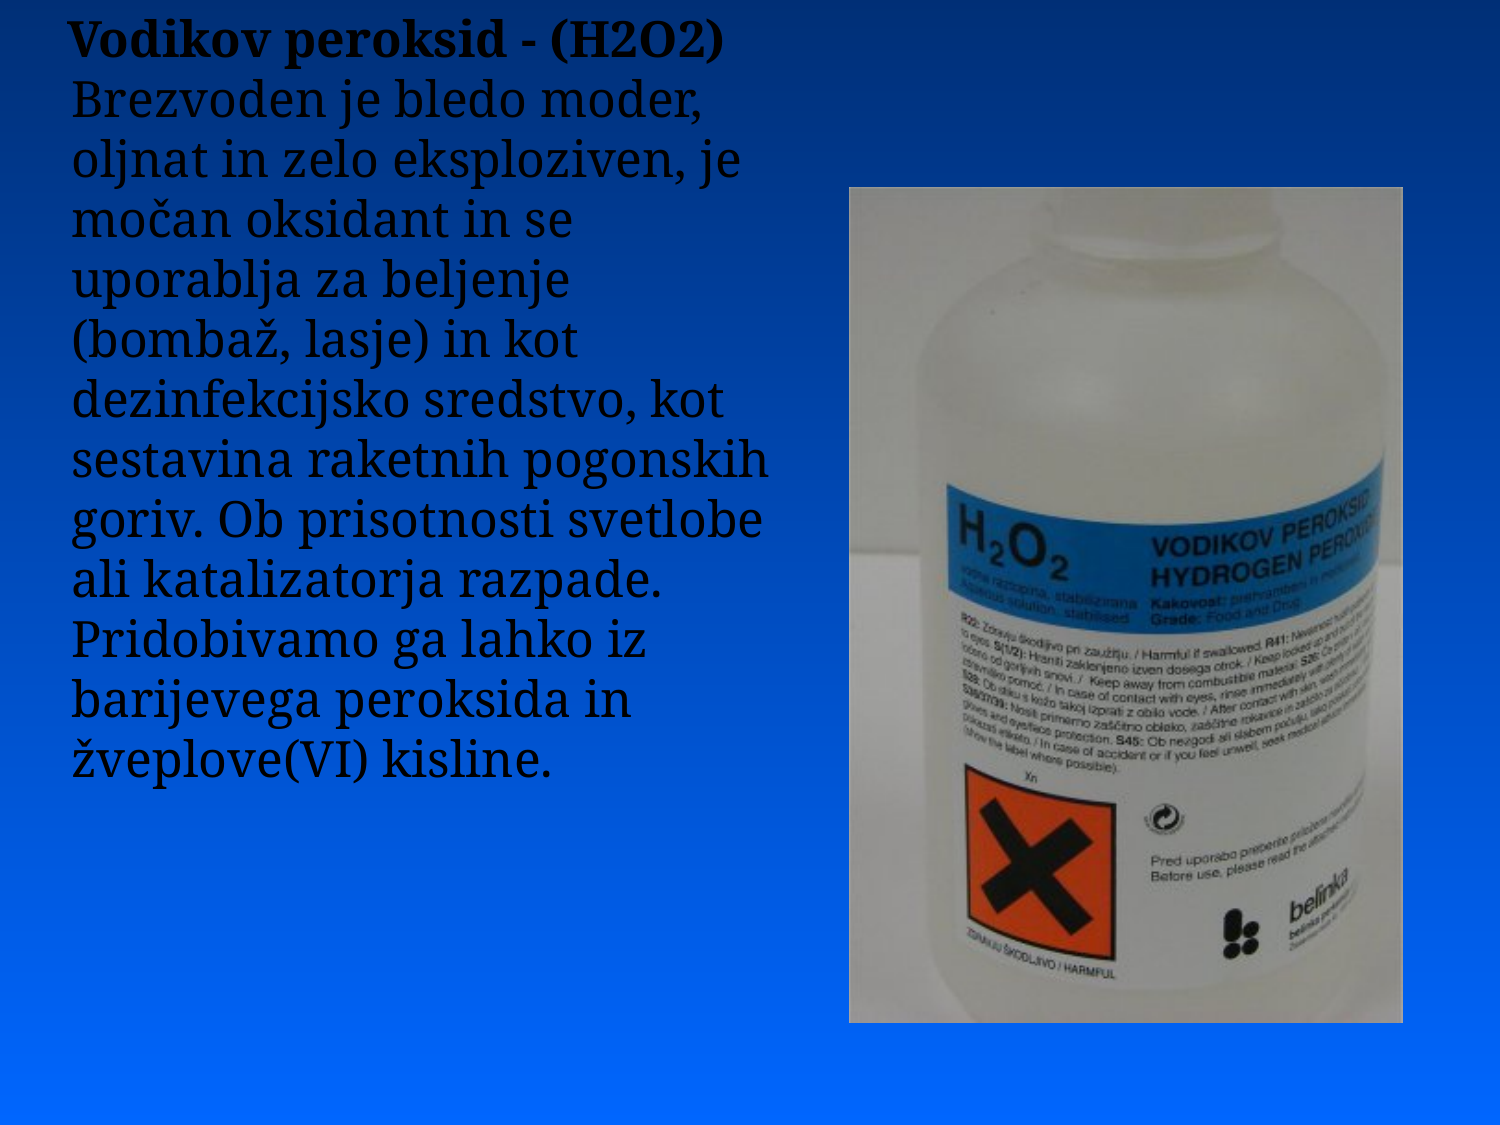

# Vodikov peroksid - (H2O2) Brezvoden je bledo moder, oljnat in zelo eksploziven, je močan oksidant in se uporablja za beljenje (bombaž, lasje) in kot dezinfekcijsko sredstvo, kot sestavina raketnih pogonskih goriv. Ob prisotnosti svetlobe ali katalizatorja razpade. Pridobivamo ga lahko iz barijevega peroksida in žveplove(VI) kisline.